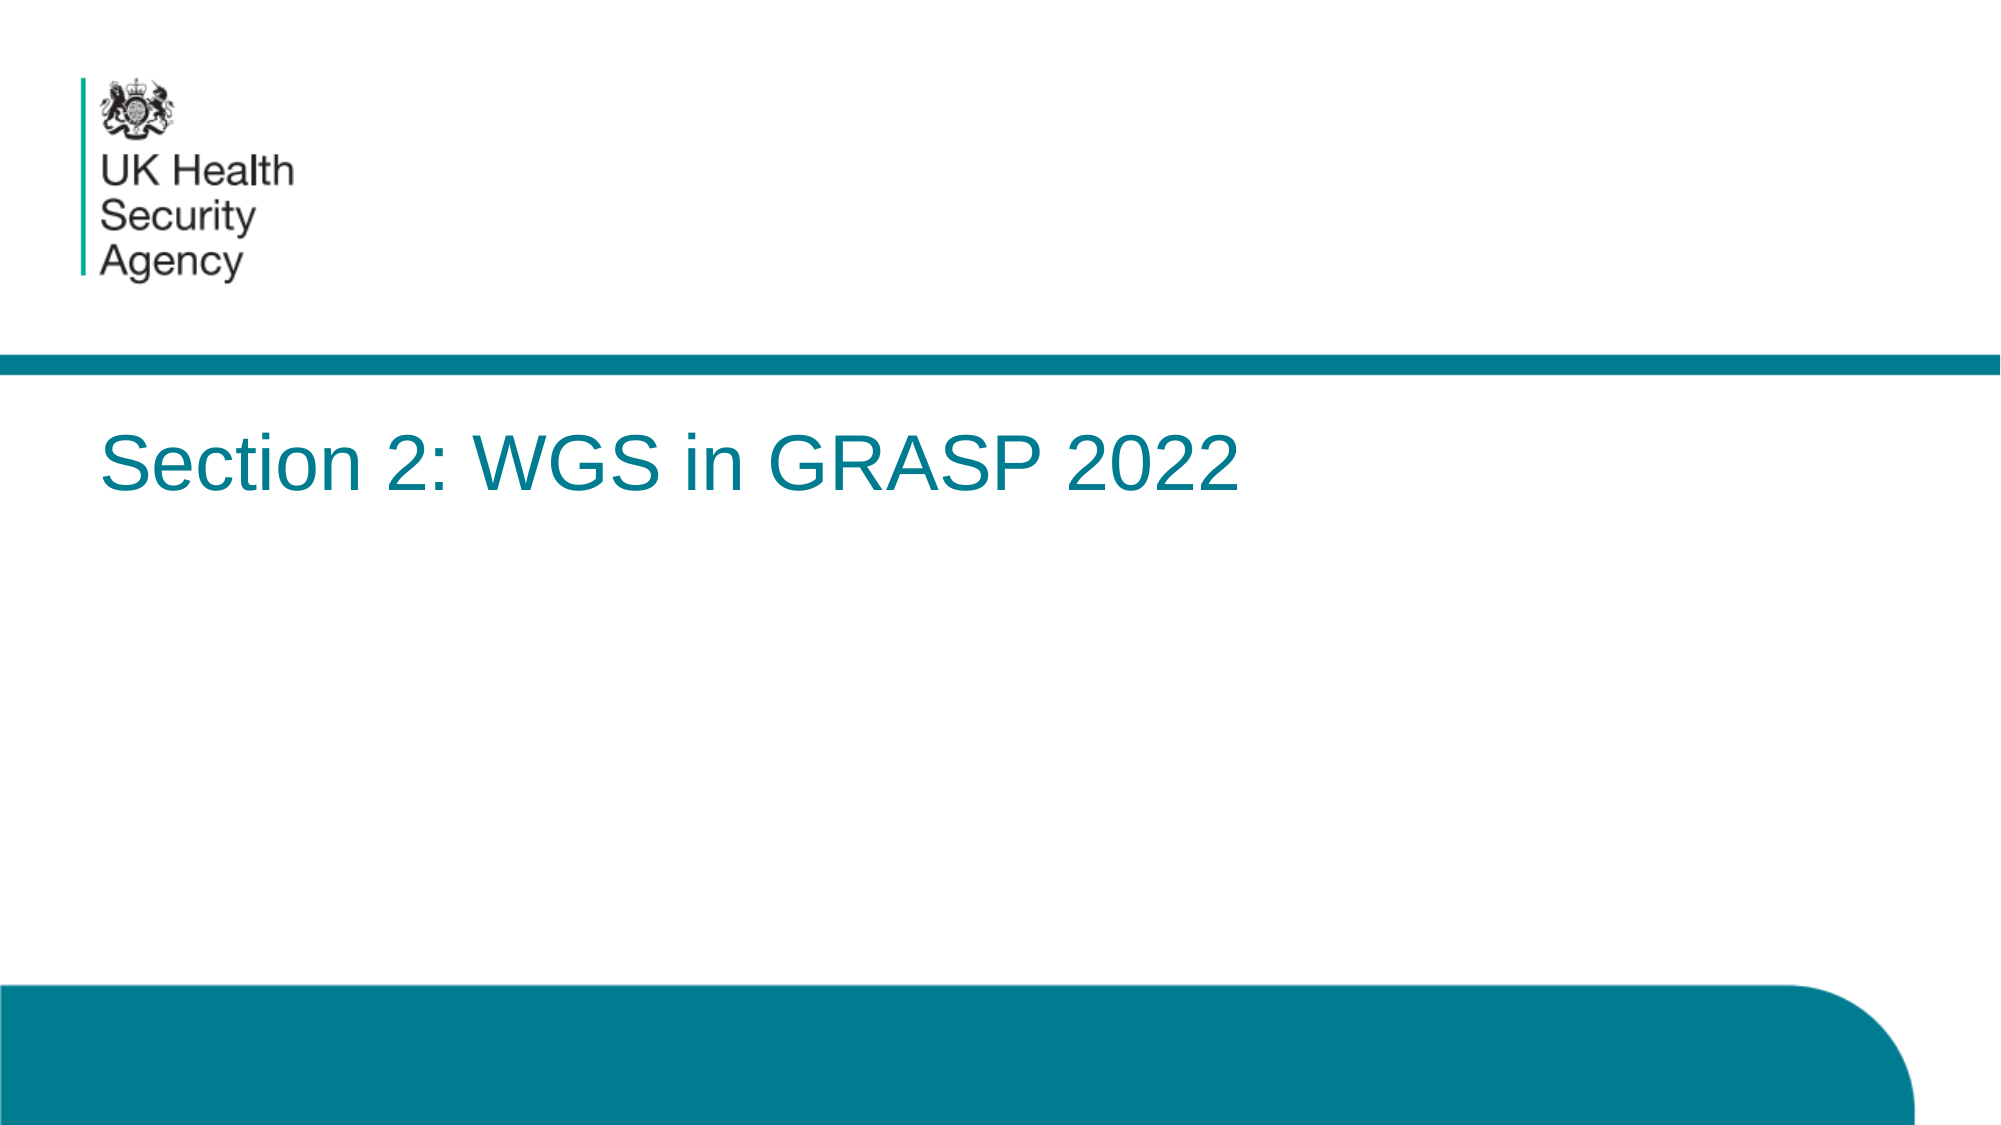

# Section 2: WGS in GRASP 2022